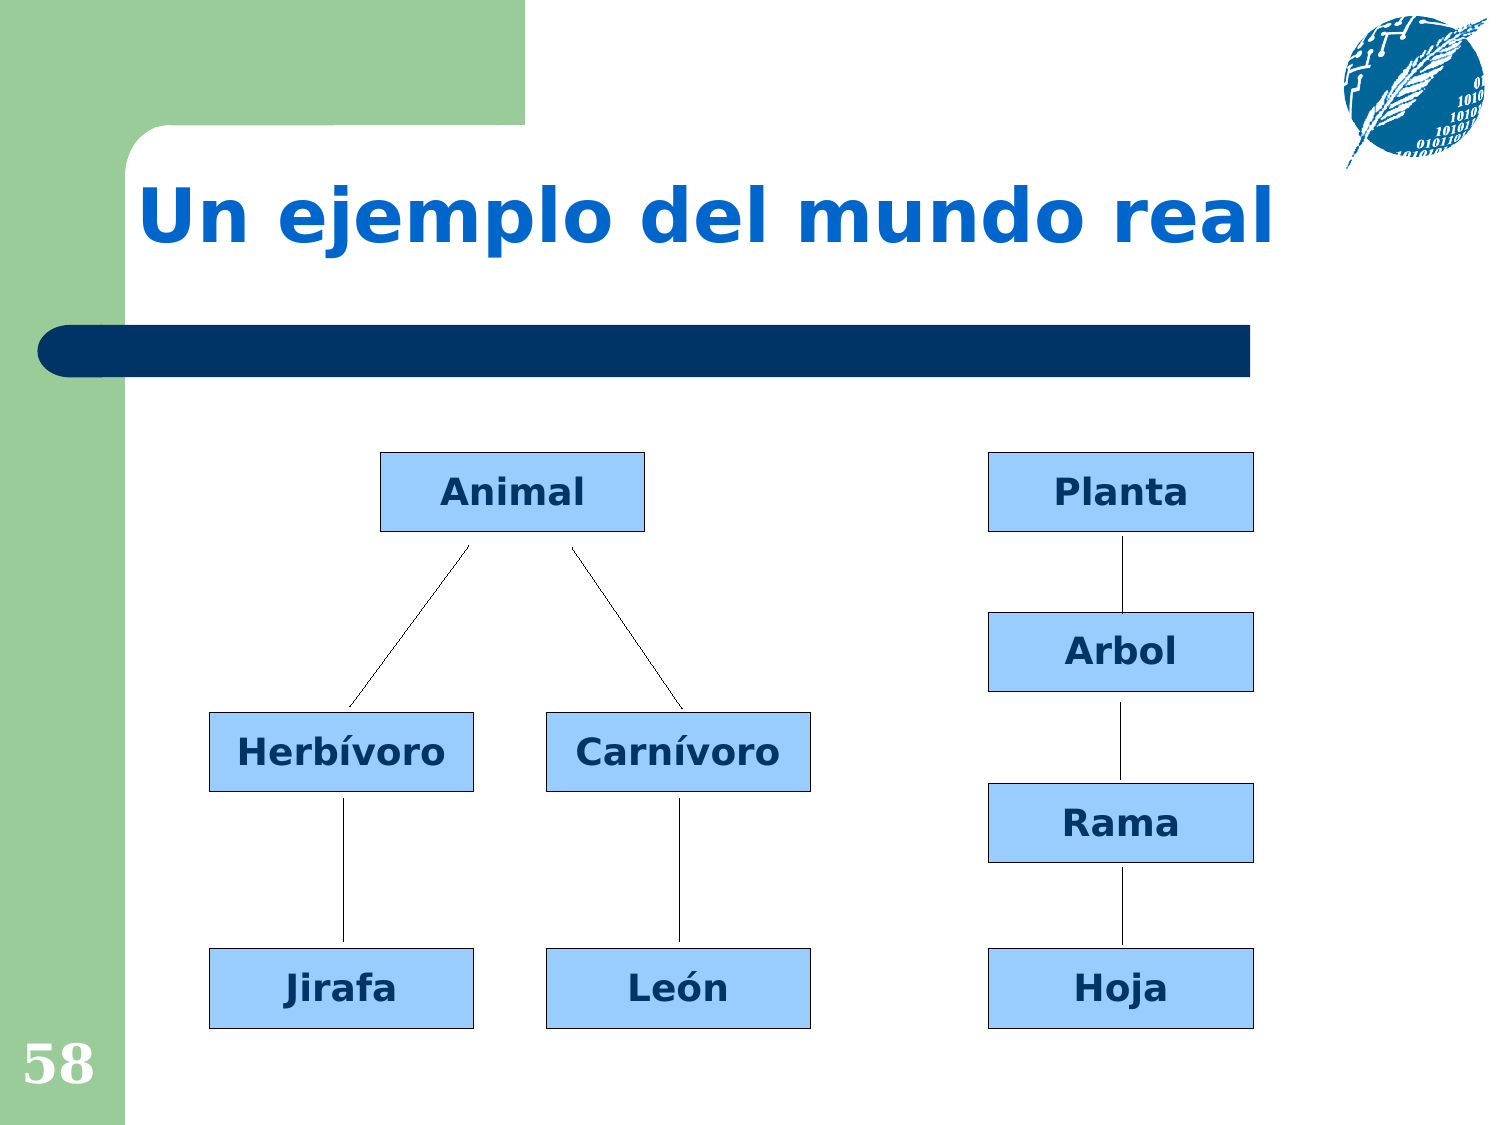

# Un ejemplo del mundo real
Animal
Planta
Arbol
Herbívoro
Carnívoro
Rama
Jirafa
León
Hoja
58